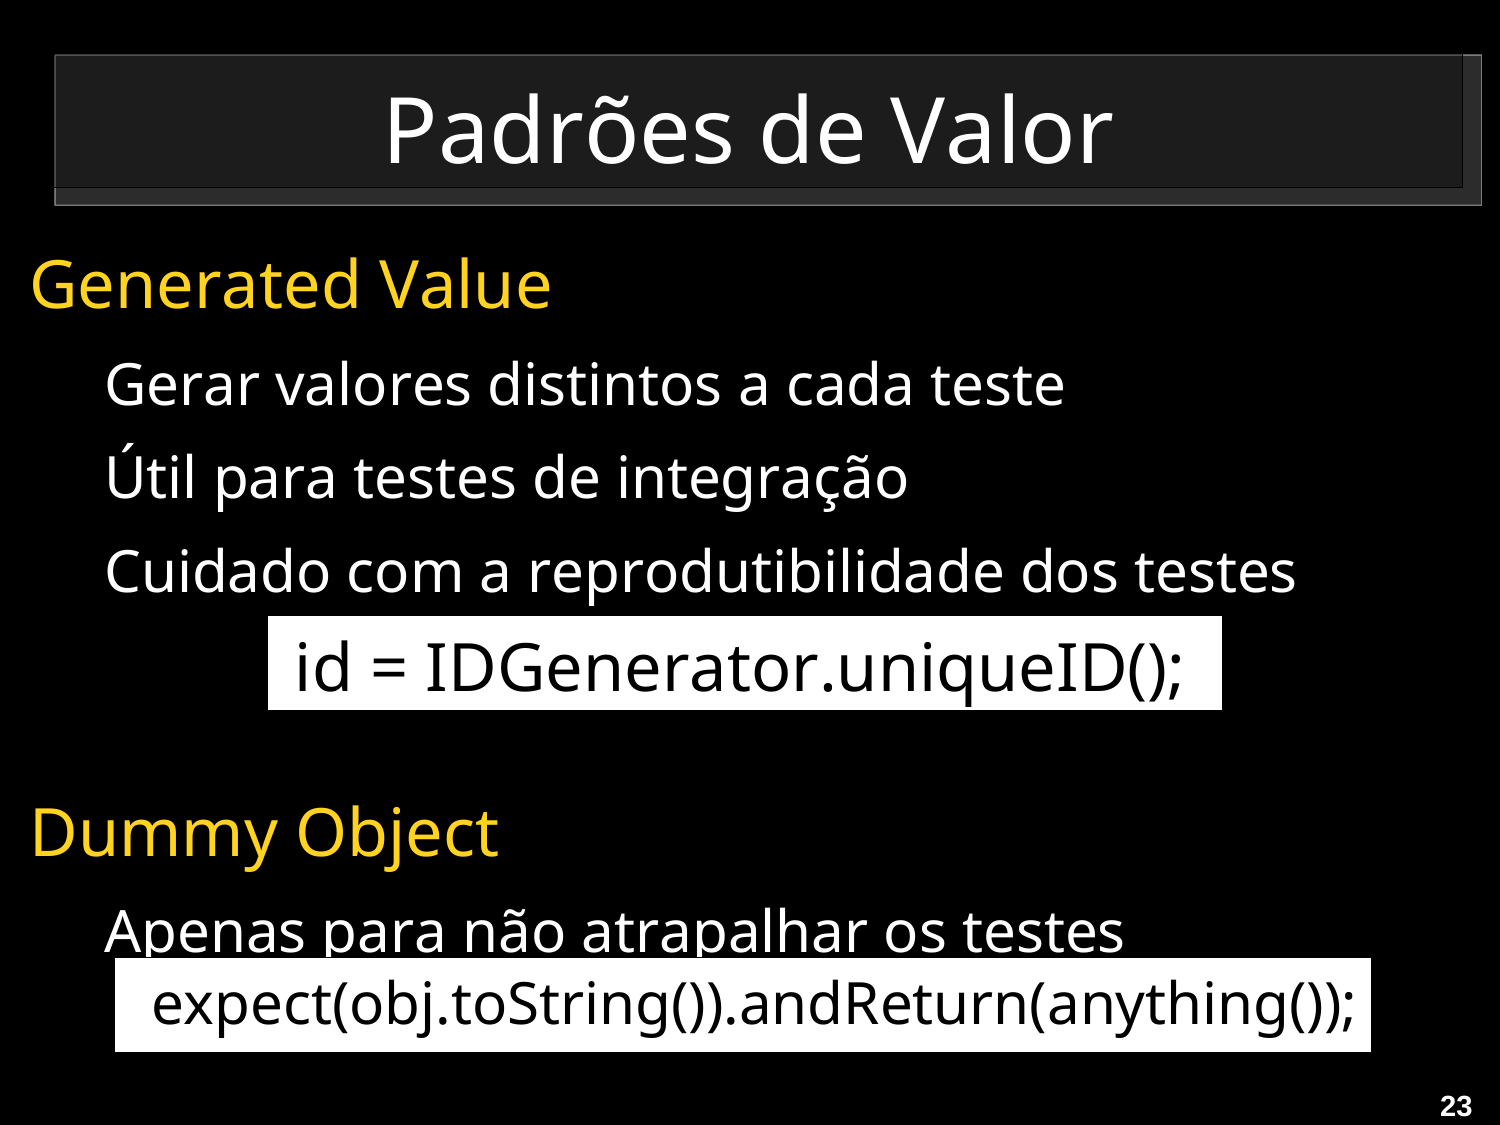

# Padrões de Valor
Generated Value
Gerar valores distintos a cada teste
Útil para testes de integração
Cuidado com a reprodutibilidade dos testes
Dummy Object
Apenas para não atrapalhar os testes
id = IDGenerator.uniqueID();
expect(obj.toString()).andReturn(anything());
23